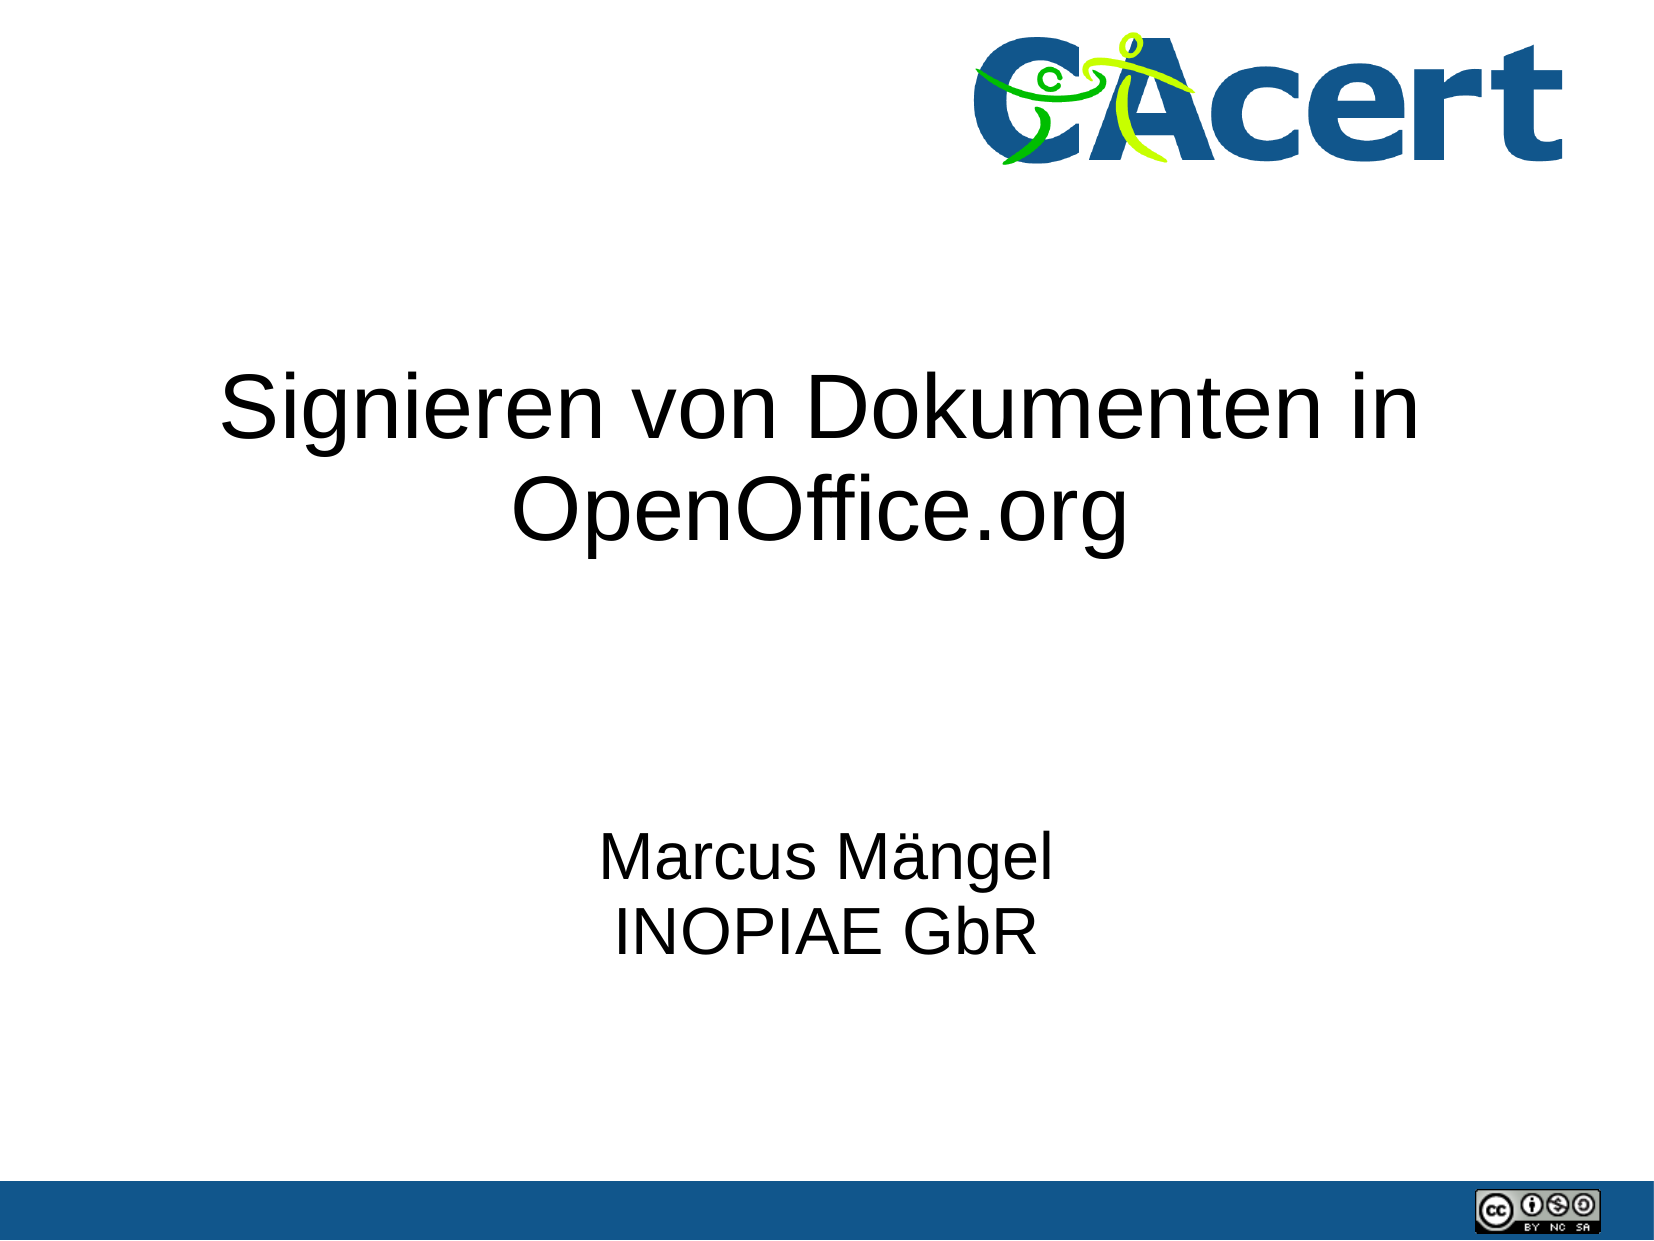

# Signieren von Dokumenten in OpenOffice.org
Marcus Mängel
INOPIAE GbR
1
21.08.2011